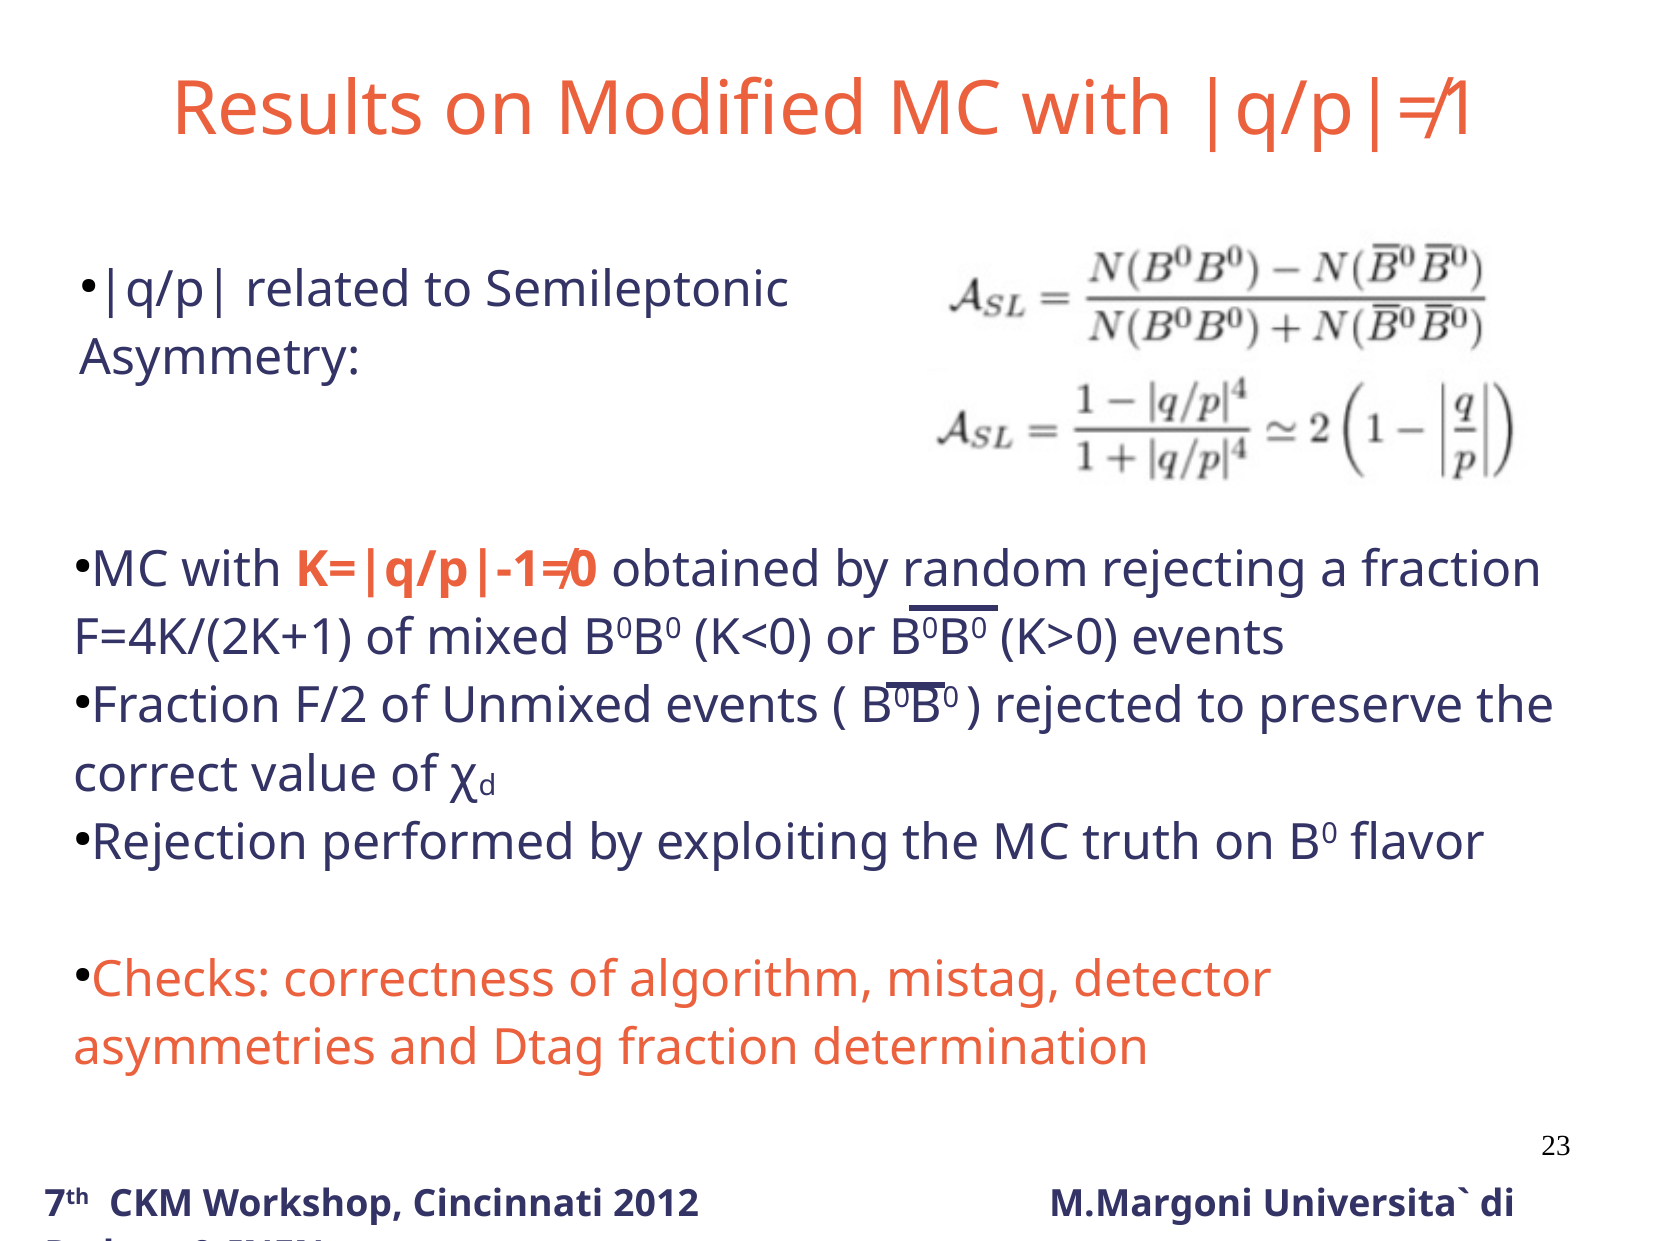

# Results on Modified MC with |q/p|≠1
|q/p| related to Semileptonic Asymmetry:
MC with K=|q/p|-1≠0 obtained by random rejecting a fraction
F=4K/(2K+1) of mixed B0B0 (K<0) or B0B0 (K>0) events
Fraction F/2 of Unmixed events ( B0B0 ) rejected to preserve the correct value of χd
Rejection performed by exploiting the MC truth on B0 flavor
Checks: correctness of algorithm, mistag, detector asymmetries and Dtag fraction determination
23
7th CKM Workshop, Cincinnati 2012 M.Margoni Universita` di Padova & INFN